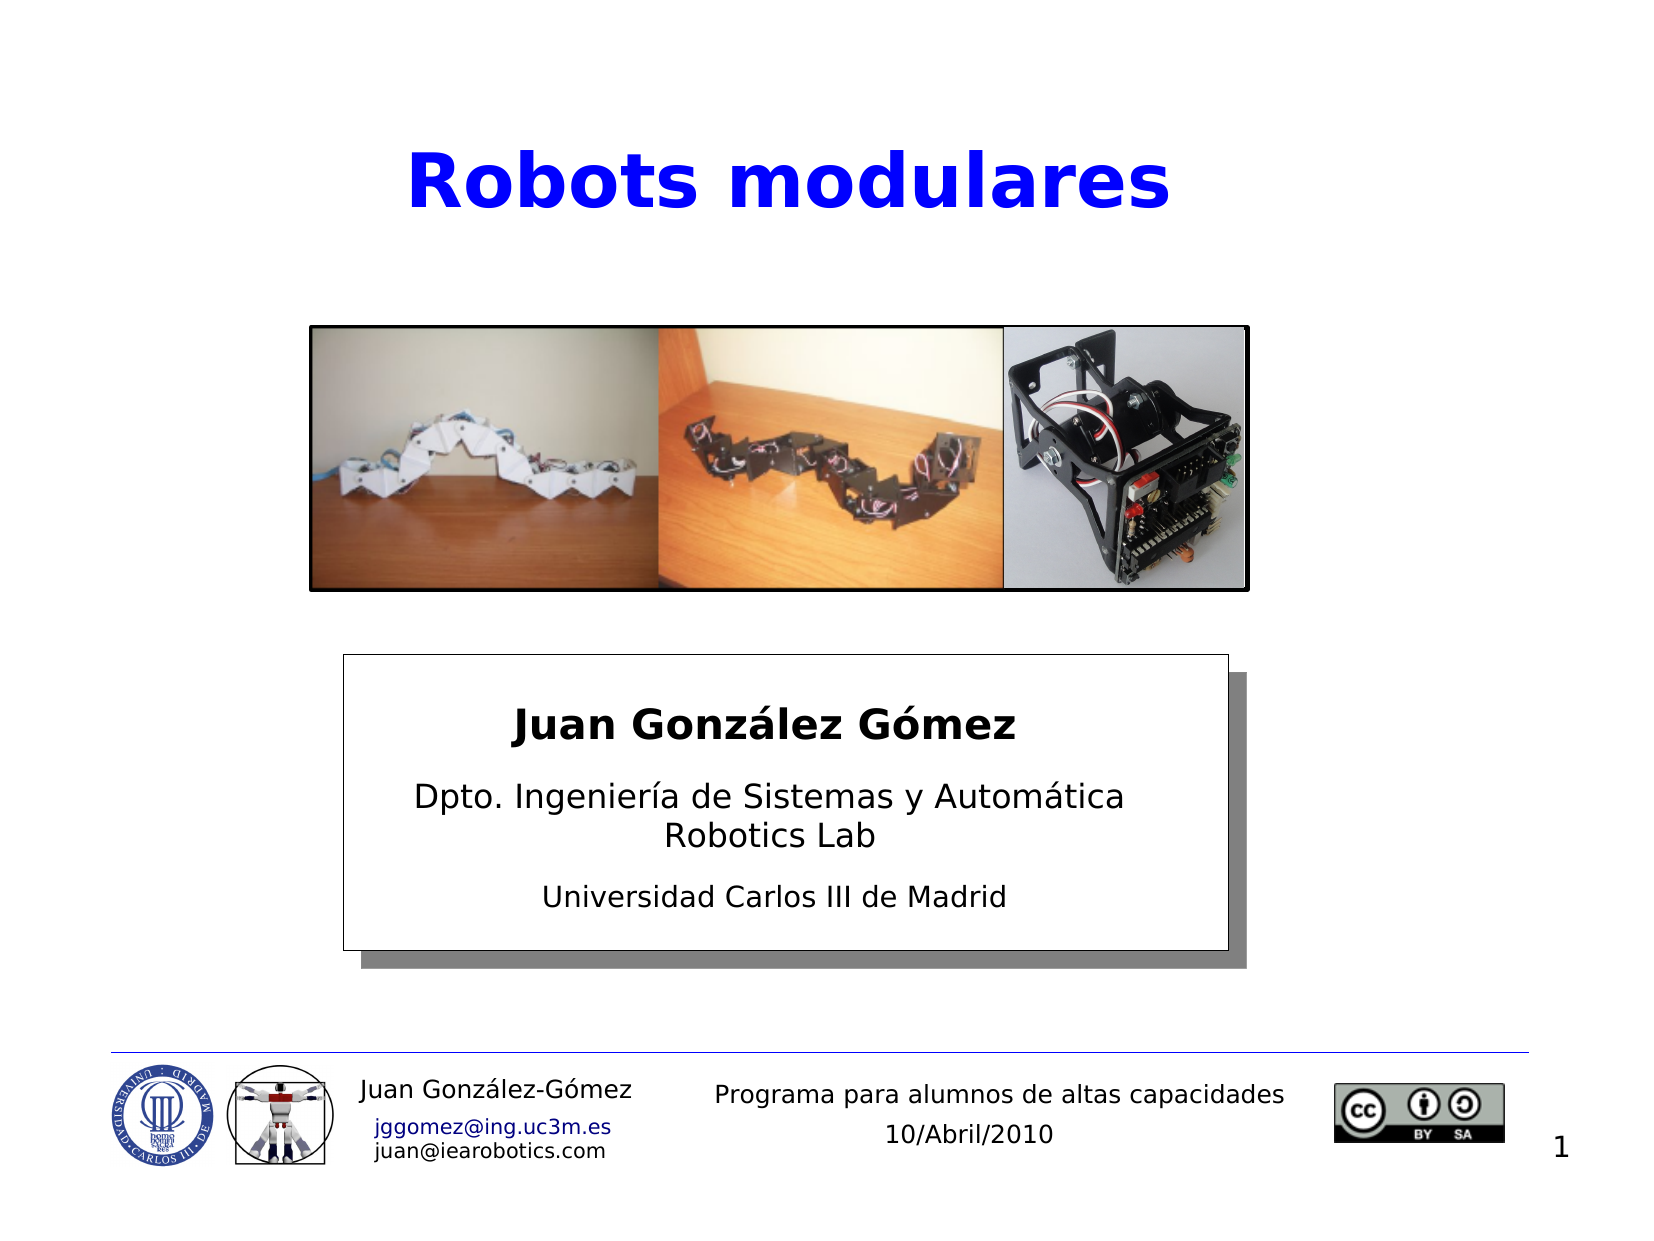

Robots modulares
Juan González Gómez
Dpto. Ingeniería de Sistemas y Automática
Robotics Lab
Universidad Carlos III de Madrid
Juan González-Gómez
Programa para alumnos de altas capacidades
jggomez@ing.uc3m.es
juan@iearobotics.com
10/Abril/2010
1